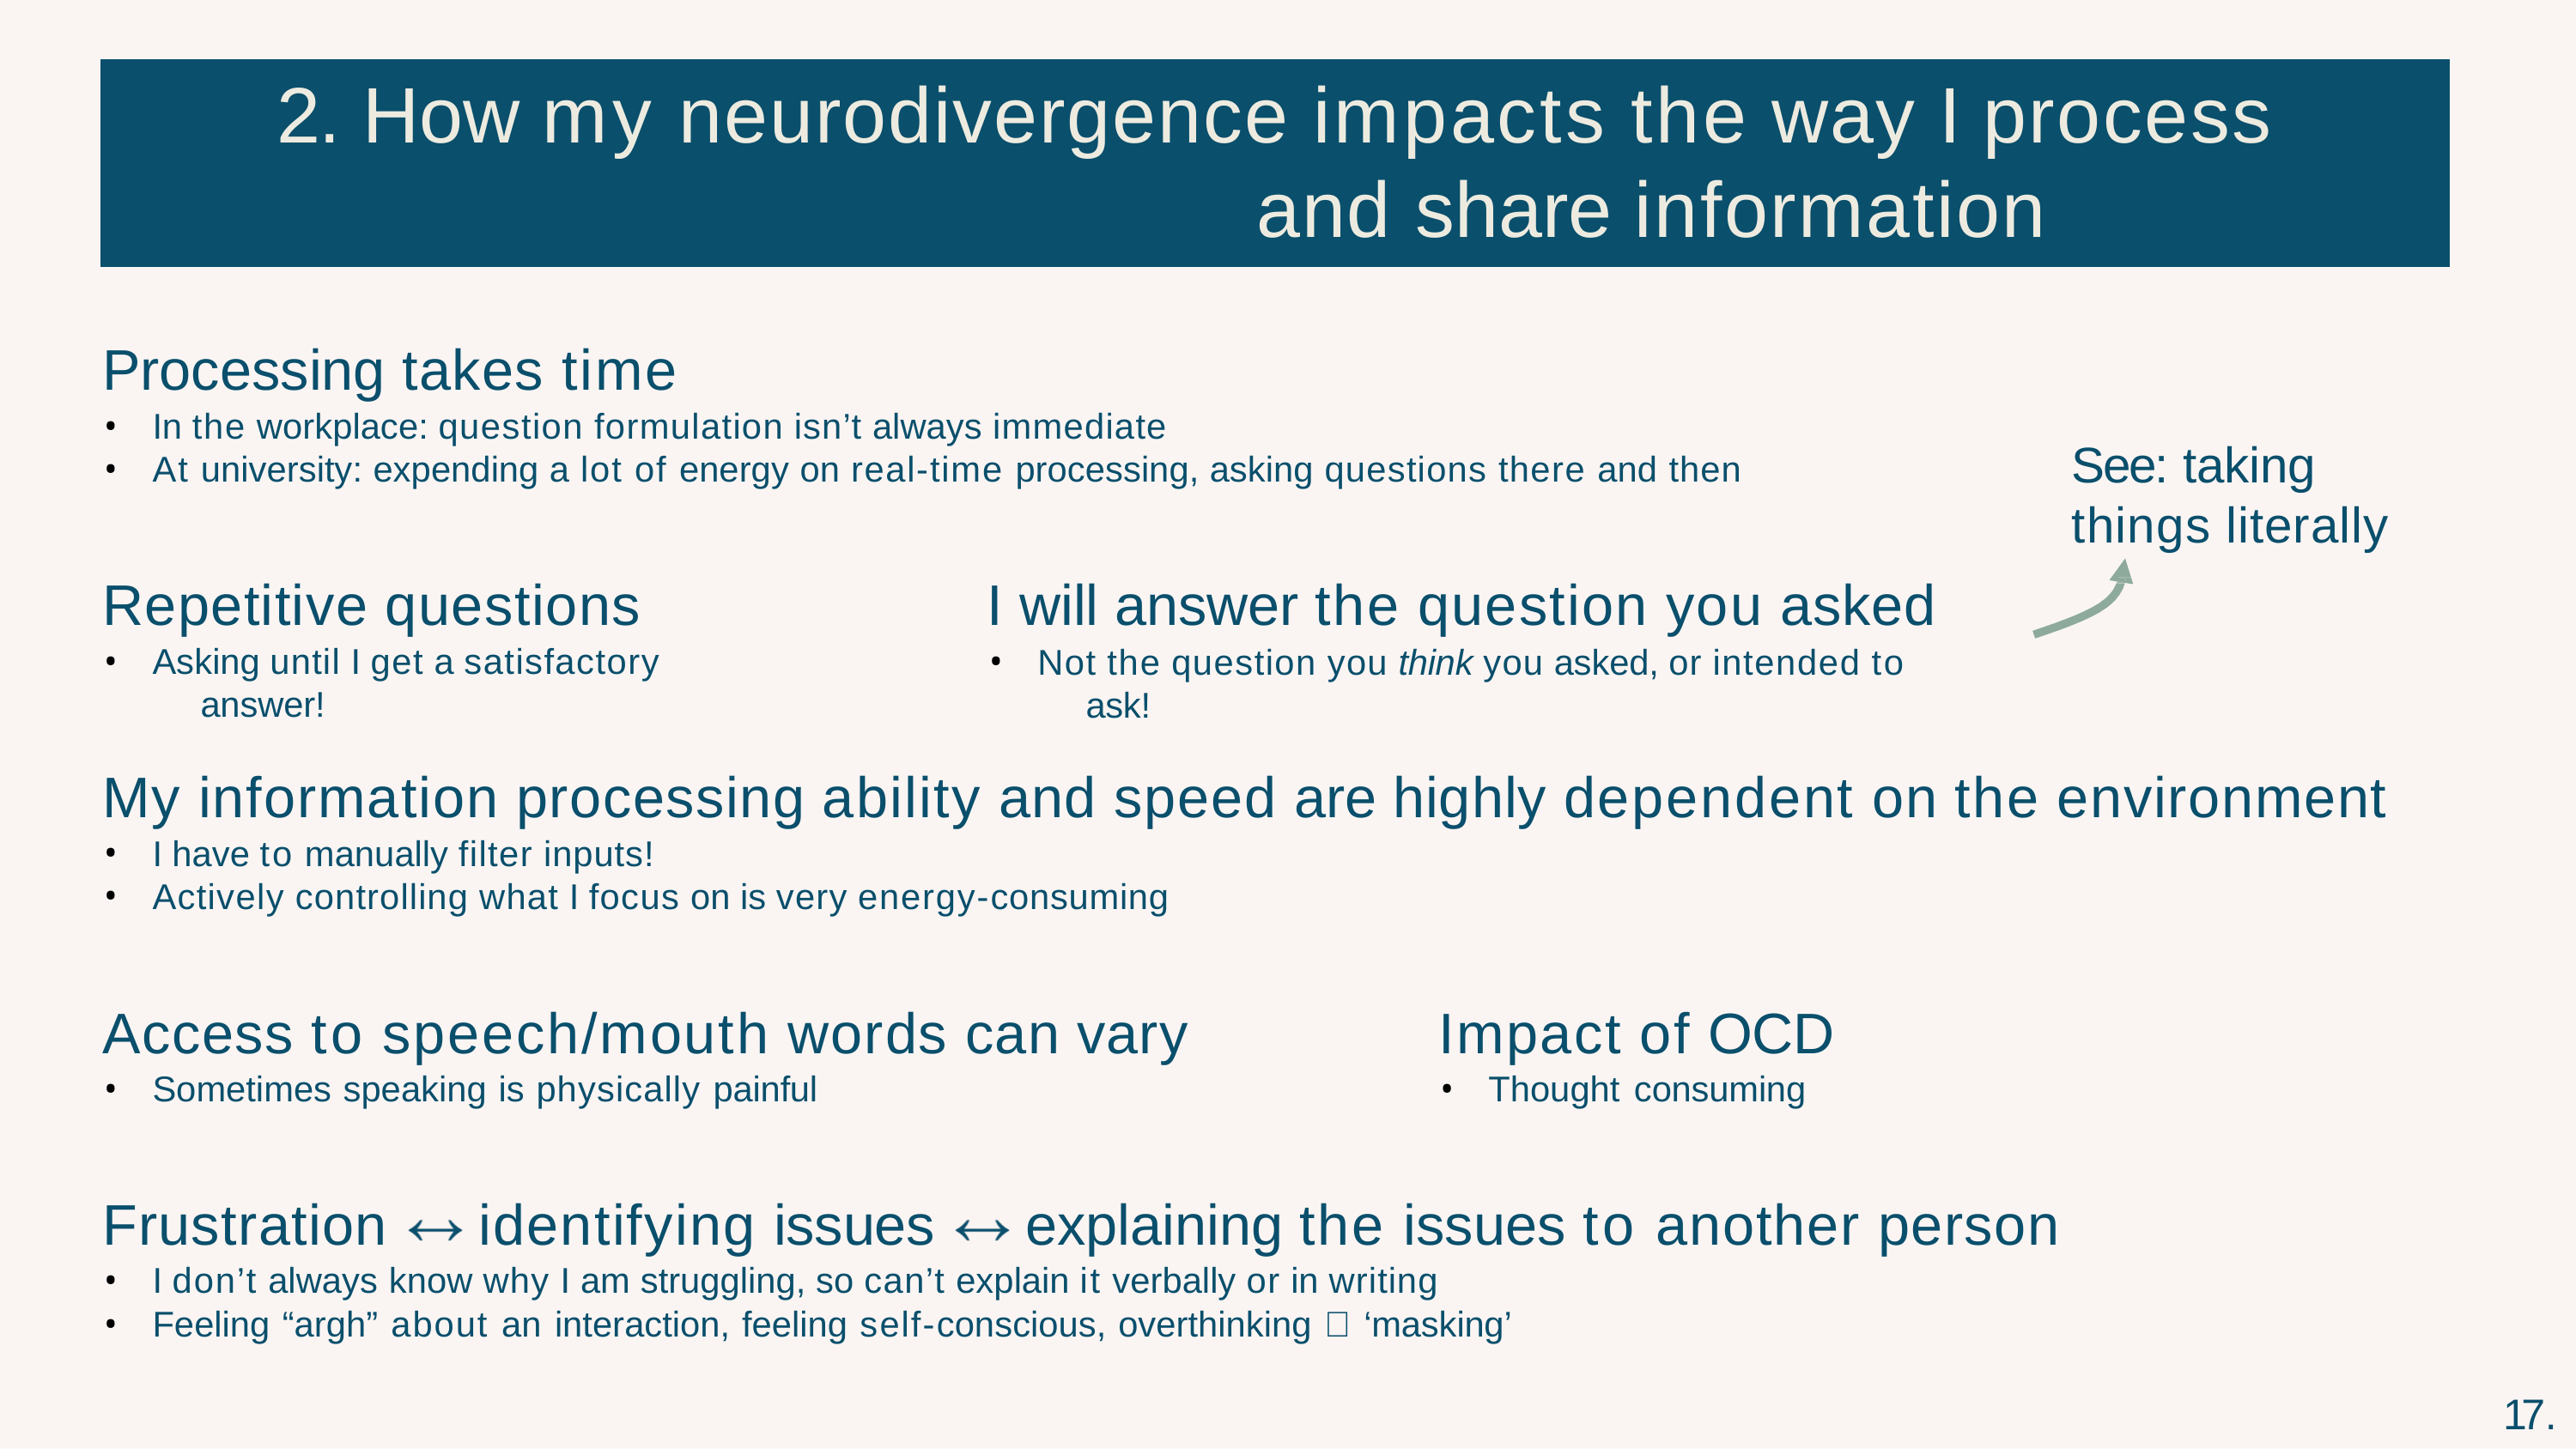

# 2. How my neurodivergence impacts the way I process and share information
Processing takes time
In the workplace: question formulation isn’t always immediate
At university: expending a lot of energy on real-time processing, asking questions there and then
See: taking things literally
Repetitive questions
Asking until I get a satisfactory answer!
I will answer the question you asked
Not the question you think you asked, or intended to ask!
My information processing ability and speed are highly dependent on the environment
I have to manually filter inputs!
Actively controlling what I focus on is very energy-consuming
Access to speech/mouth words can vary
Sometimes speaking is physically painful
Impact of OCD
Thought consuming
Frustration	identifying issues	explaining the issues to another person
I don’t always know why I am struggling, so can’t explain it verbally or in writing
Feeling “argh” about an interaction, feeling self-conscious, overthinking  ‘masking’